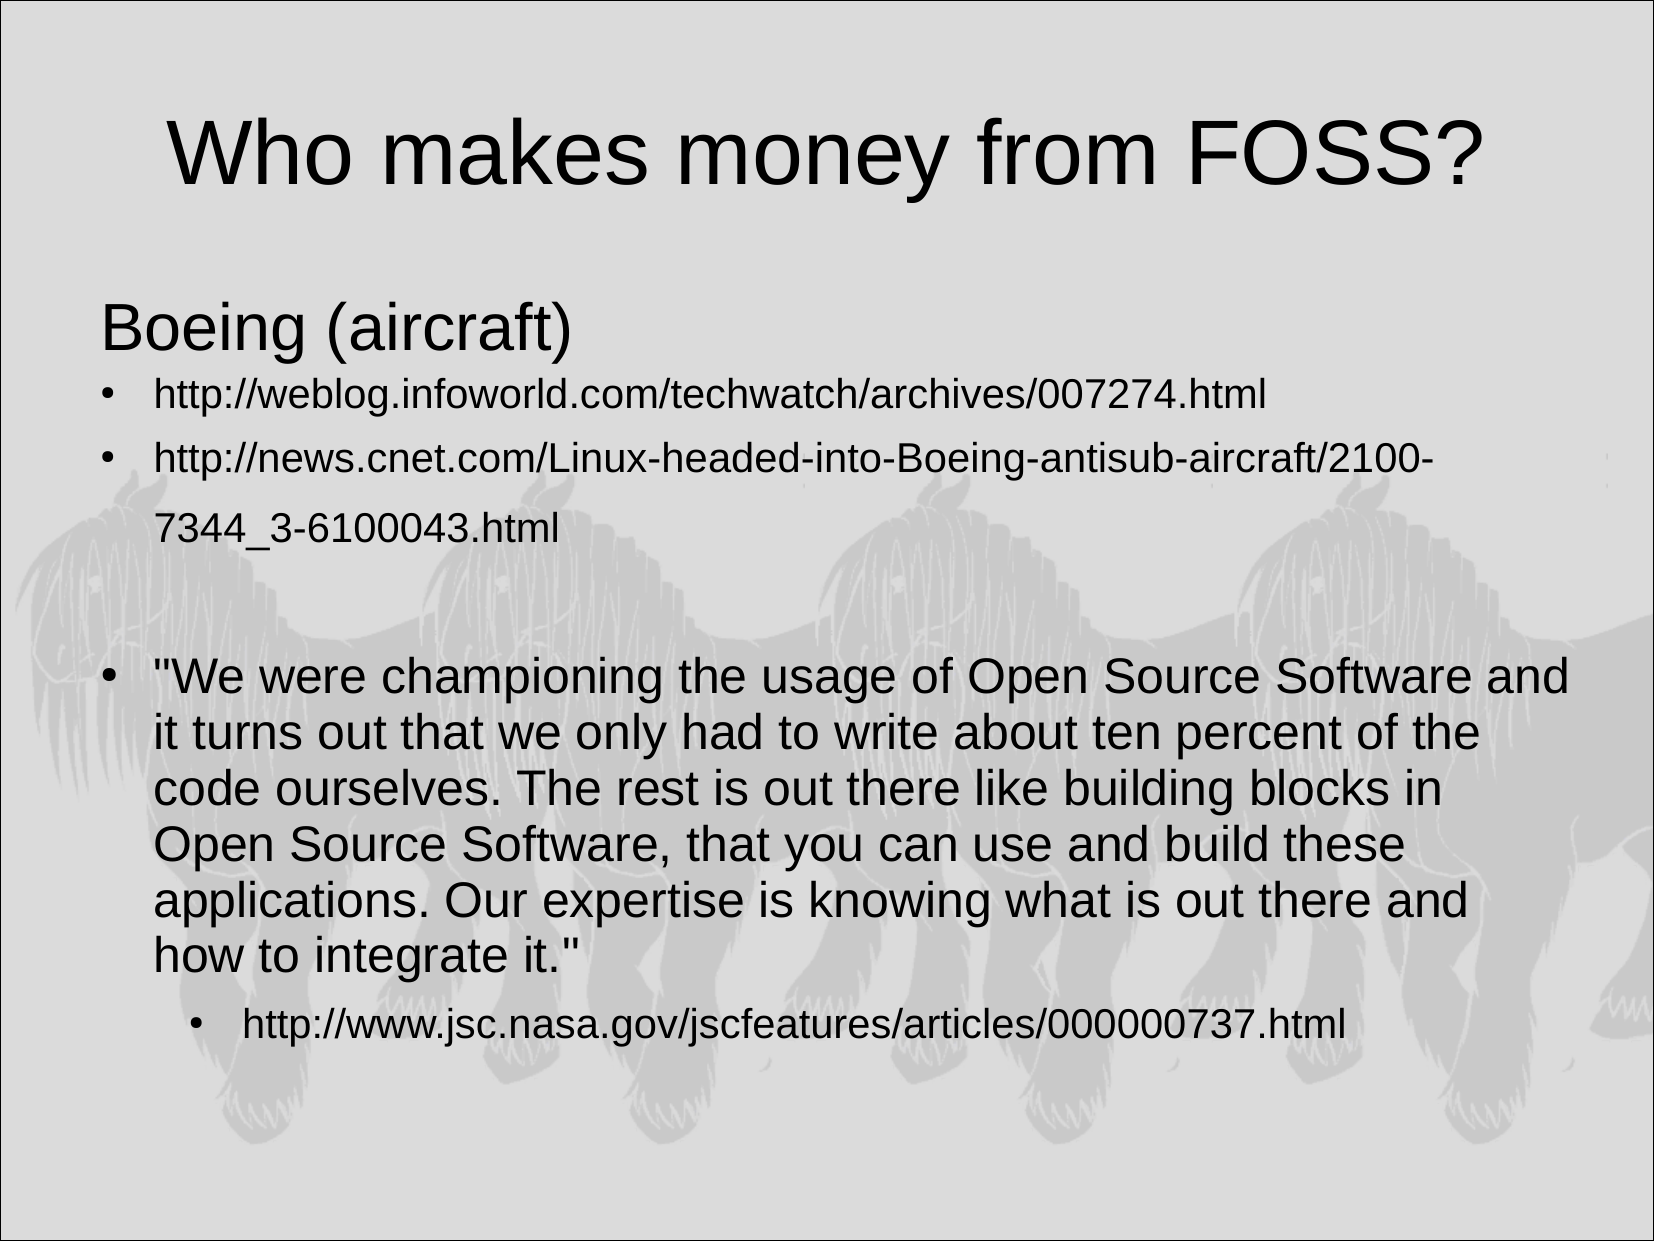

# Who makes money from FOSS?
Boeing (aircraft)
http://weblog.infoworld.com/techwatch/archives/007274.html
http://news.cnet.com/Linux-headed-into-Boeing-antisub-aircraft/2100-7344_3-6100043.html
"We were championing the usage of Open Source Software and it turns out that we only had to write about ten percent of the code ourselves. The rest is out there like building blocks in Open Source Software, that you can use and build these applications. Our expertise is knowing what is out there and how to integrate it."
http://www.jsc.nasa.gov/jscfeatures/articles/000000737.html